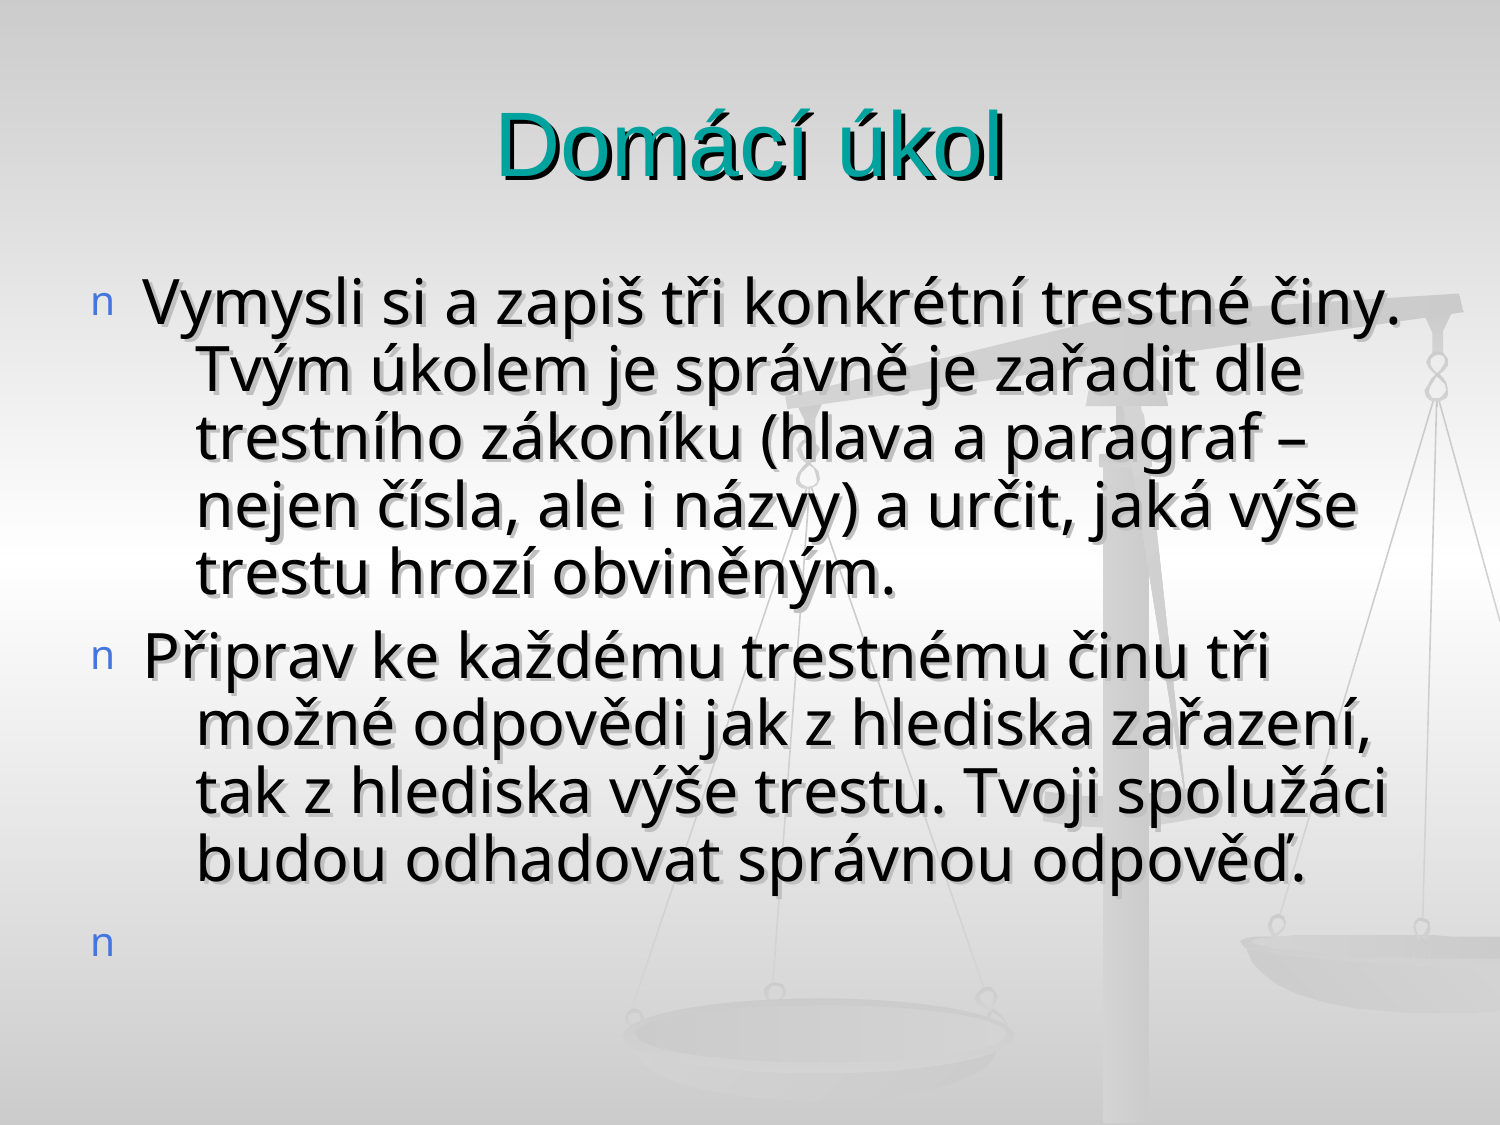

# Domácí úkol
Vymysli si a zapiš tři konkrétní trestné činy. Tvým úkolem je správně je zařadit dle trestního zákoníku (hlava a paragraf – nejen čísla, ale i názvy) a určit, jaká výše trestu hrozí obviněným.
Připrav ke každému trestnému činu tři možné odpovědi jak z hlediska zařazení, tak z hlediska výše trestu. Tvoji spolužáci budou odhadovat správnou odpověď.